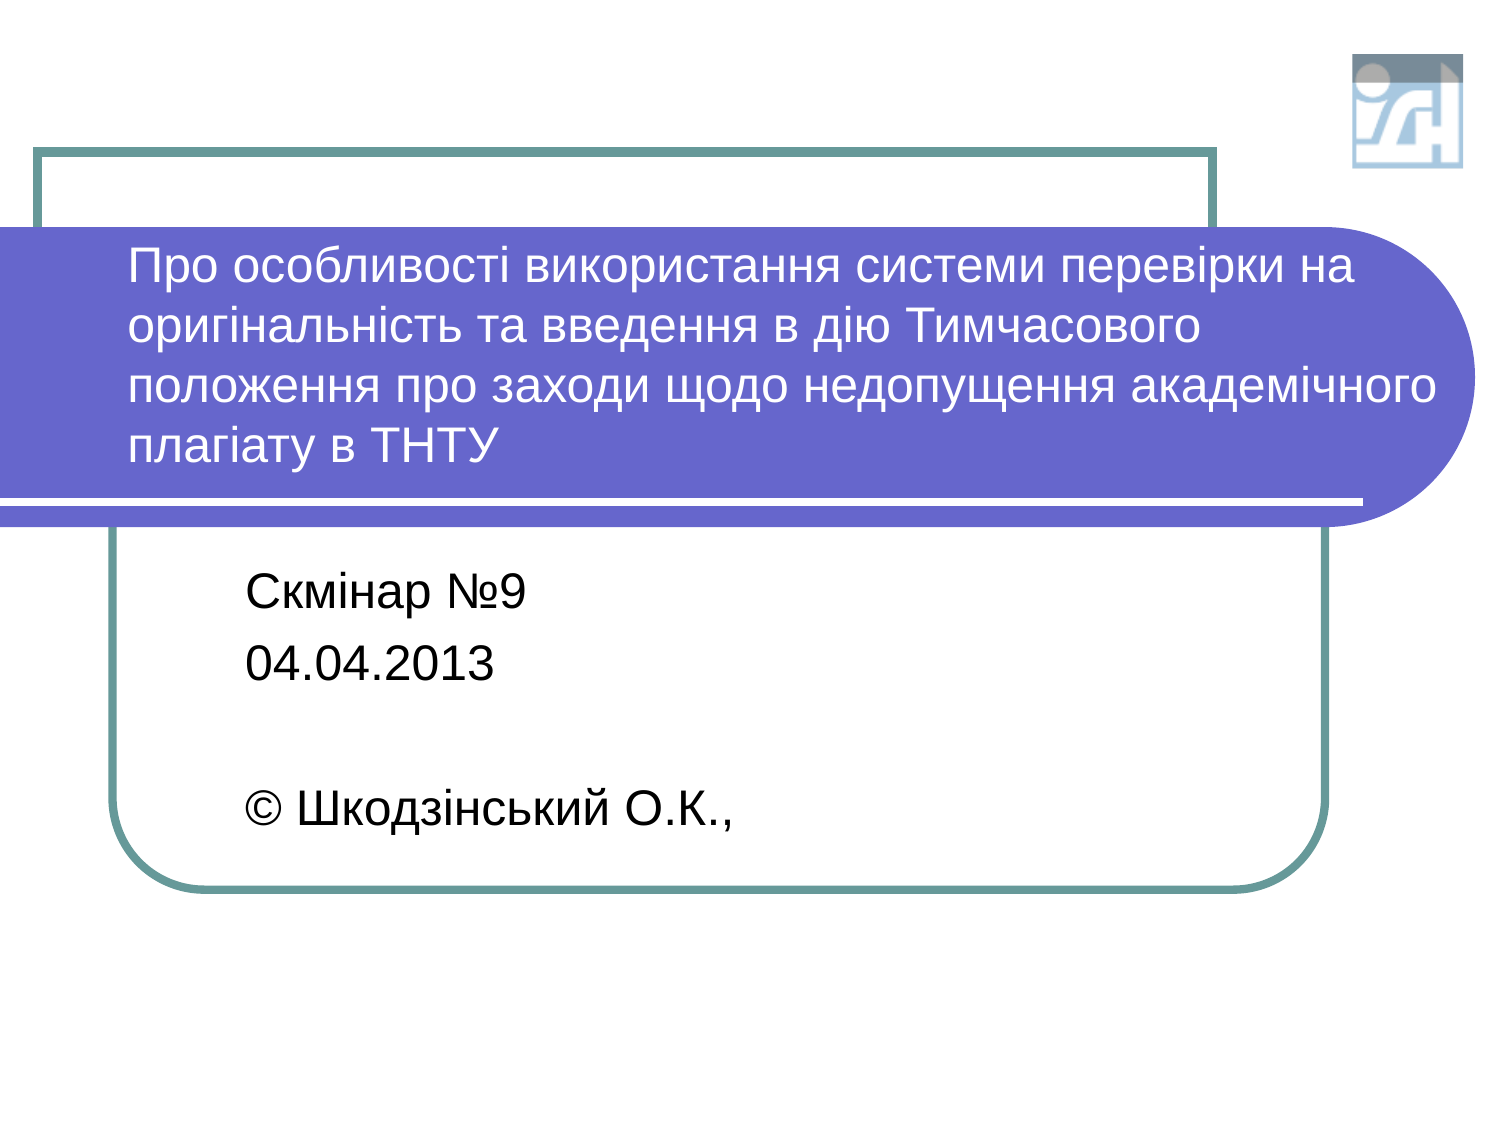

# Про особливості використання системи перевірки на оригінальність та введення в дію Тимчасового положення про заходи щодо недопущення академічного плагіату в ТНТУ
Скмінар №9
04.04.2013
© Шкодзінський О.К.,